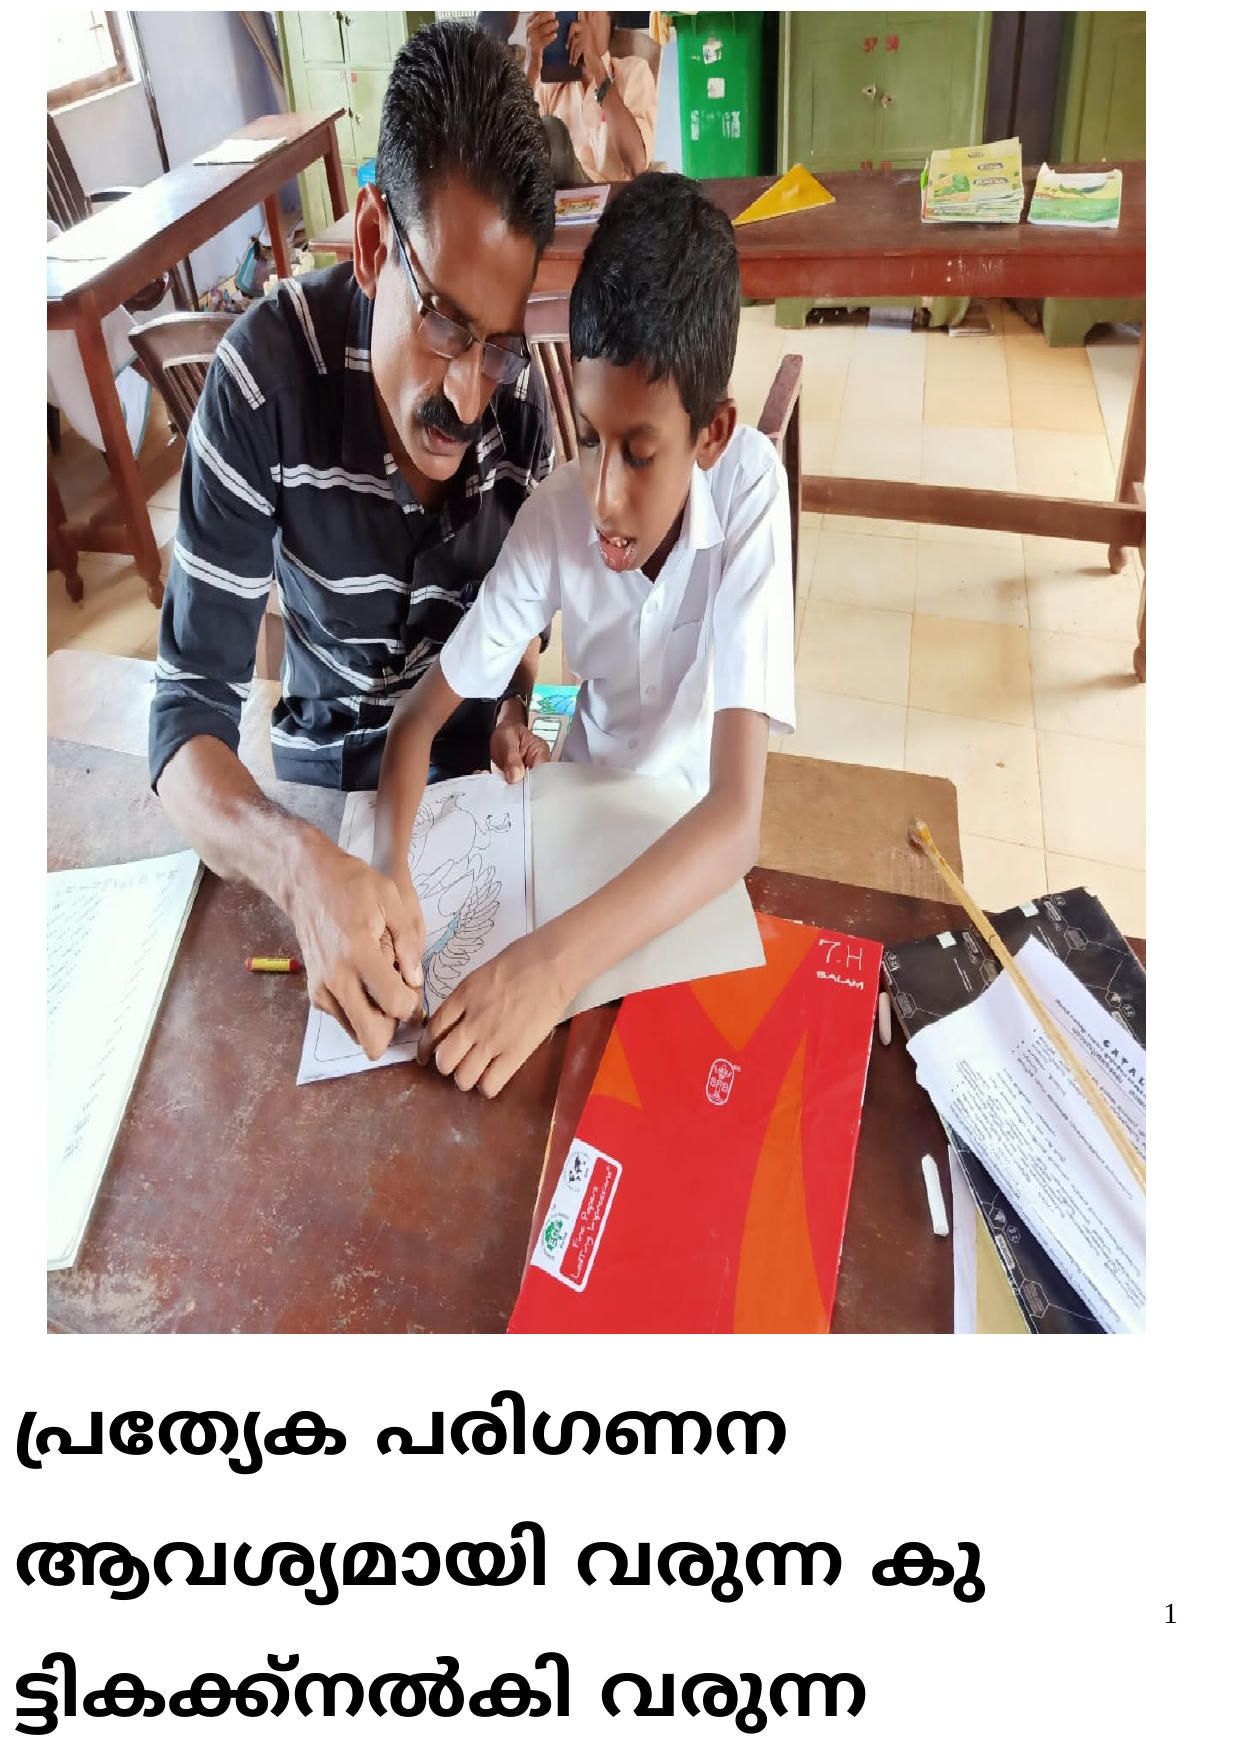

പ്രത്യേക പരിഗണന ആവശ്യമായി വര‍ുന്ന ക‍ുട്ടികക്ക‍്നൽകി വര‍ുന്ന ശിക്ഷണങ്ങള‍ും പ്രോത്സാഹനങ്ങള‍ും...
1